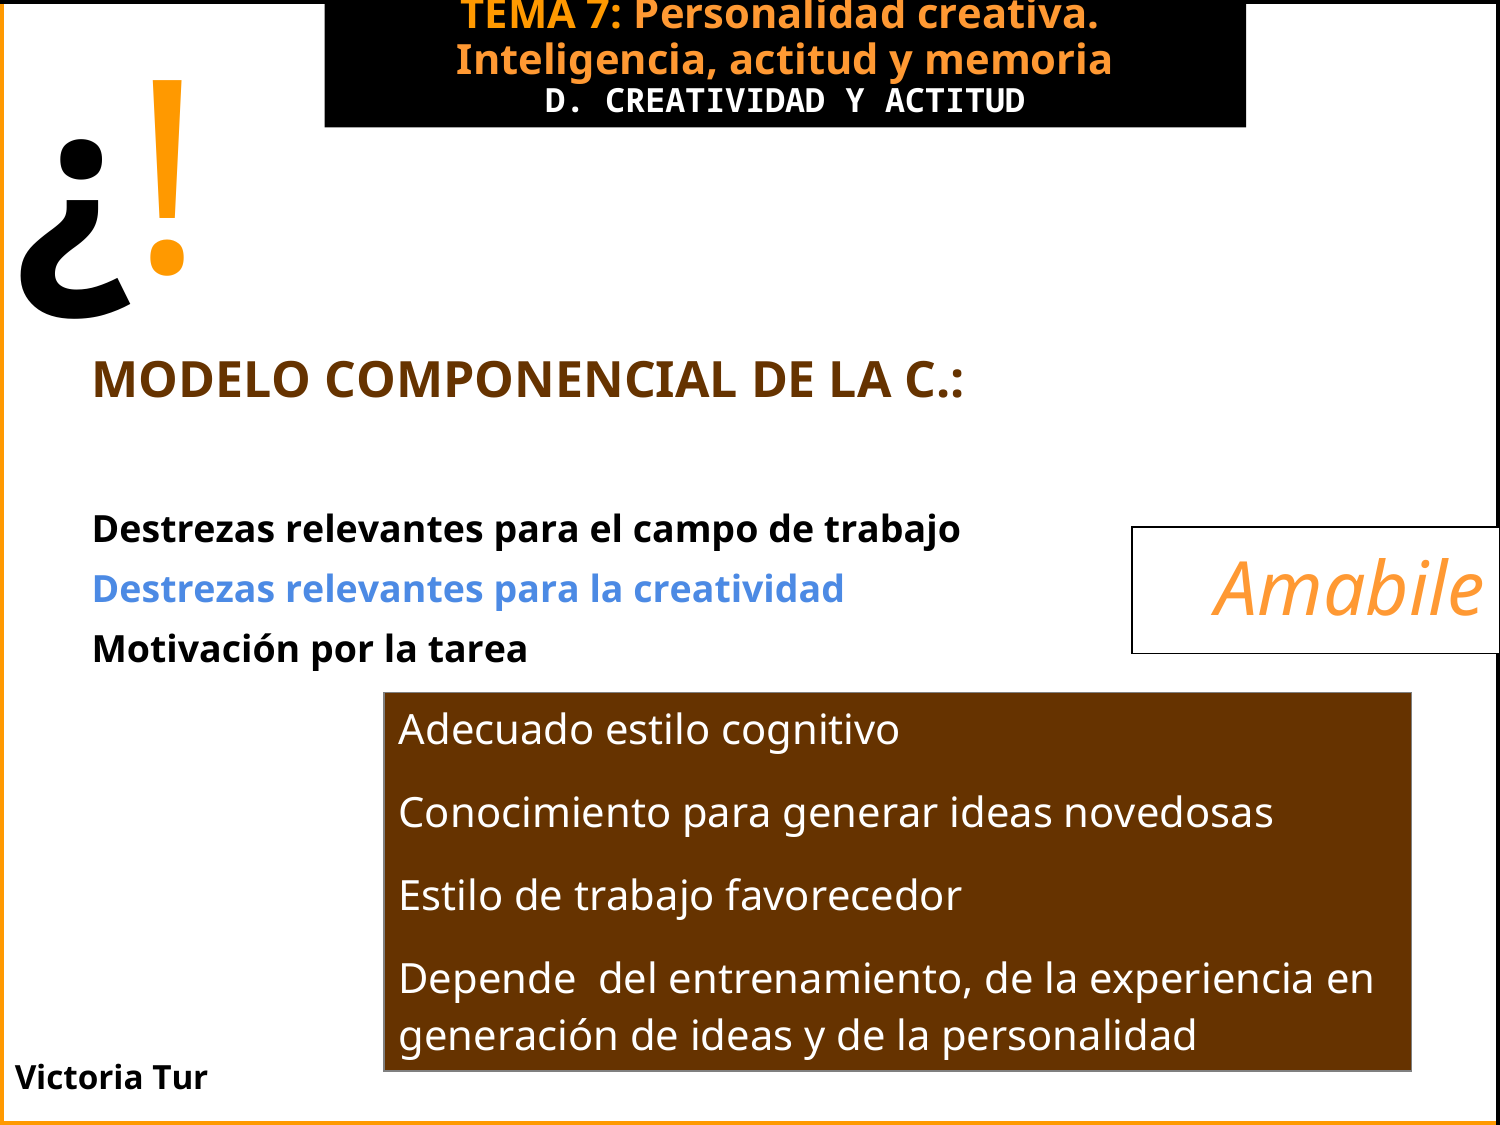

# MODELO COMPONENCIAL DE LA C.:
Destrezas relevantes para el campo de trabajo
Destrezas relevantes para la creatividad
Motivación por la tarea
Amabile
Adecuado estilo cognitivo
Conocimiento para generar ideas novedosas
Estilo de trabajo favorecedor
Depende del entrenamiento, de la experiencia en generación de ideas y de la personalidad